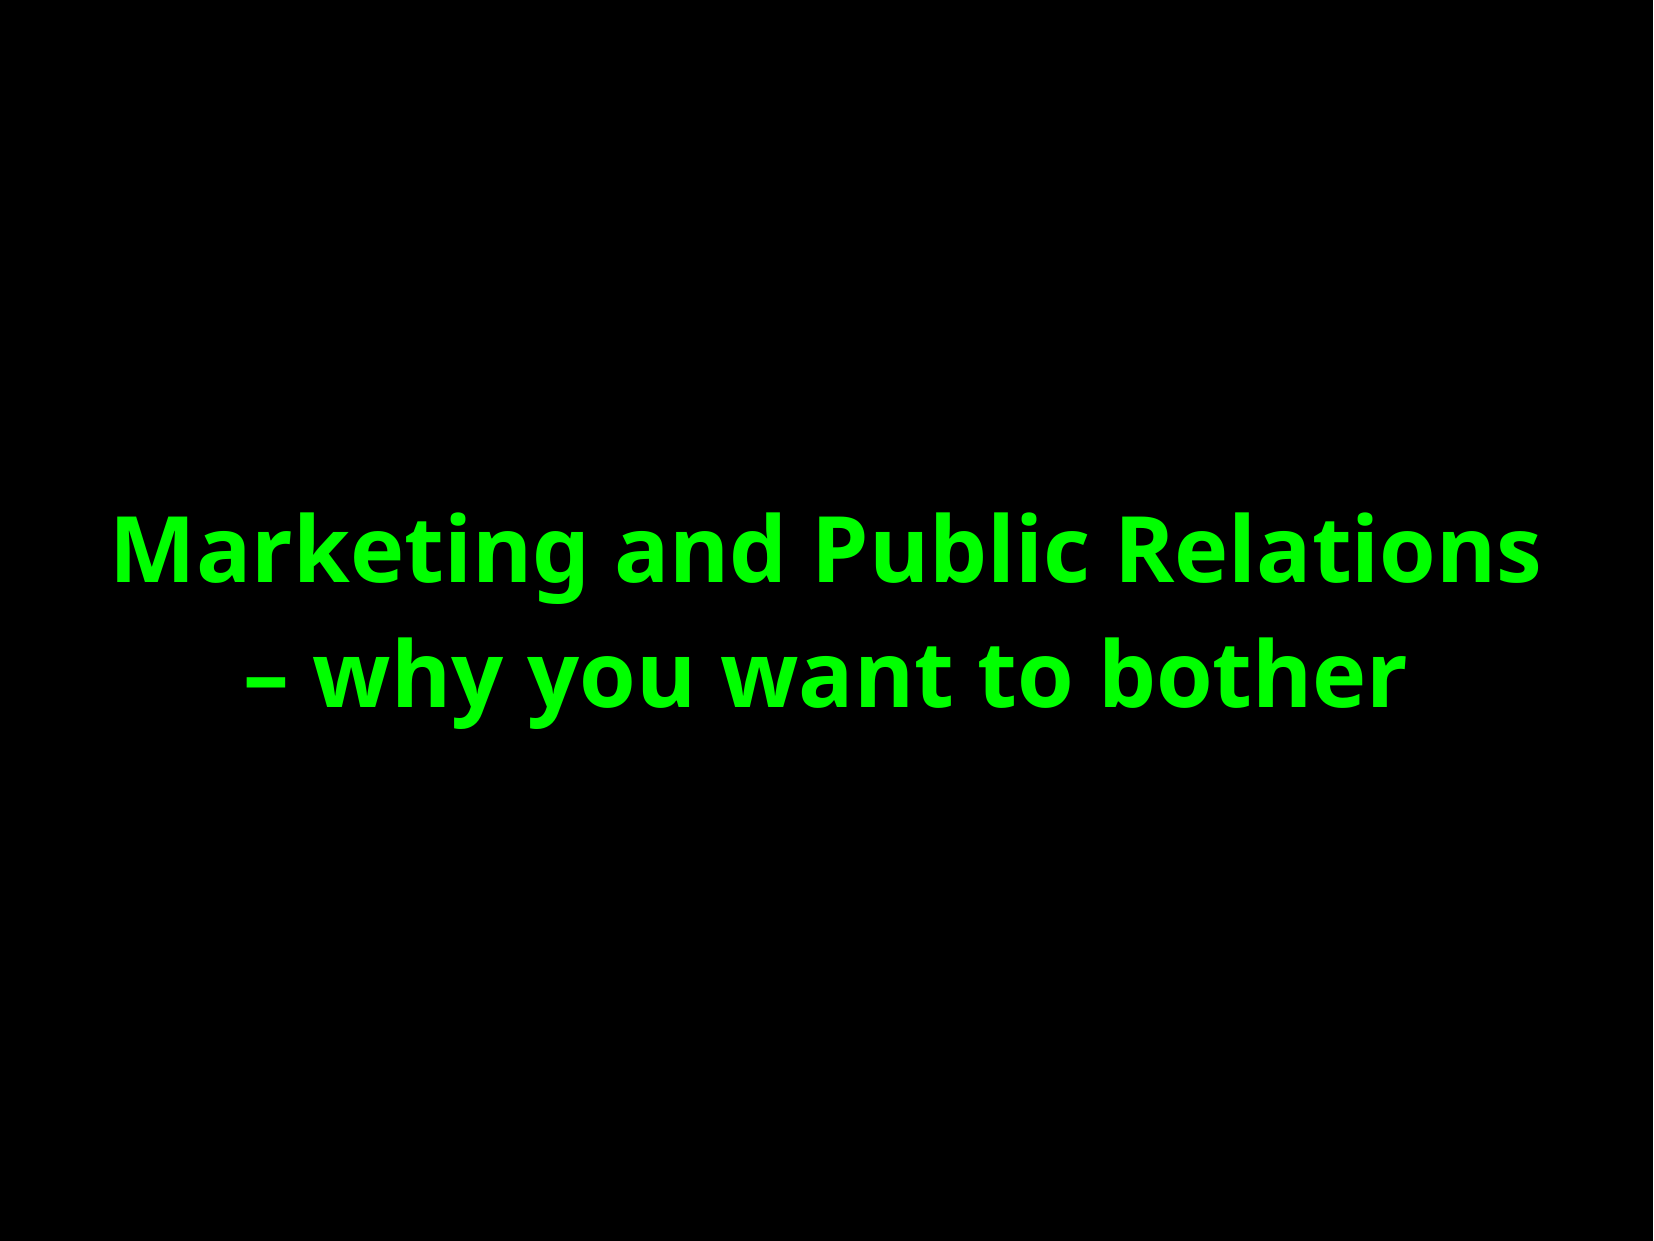

# Marketing and Public Relations – why you want to bother